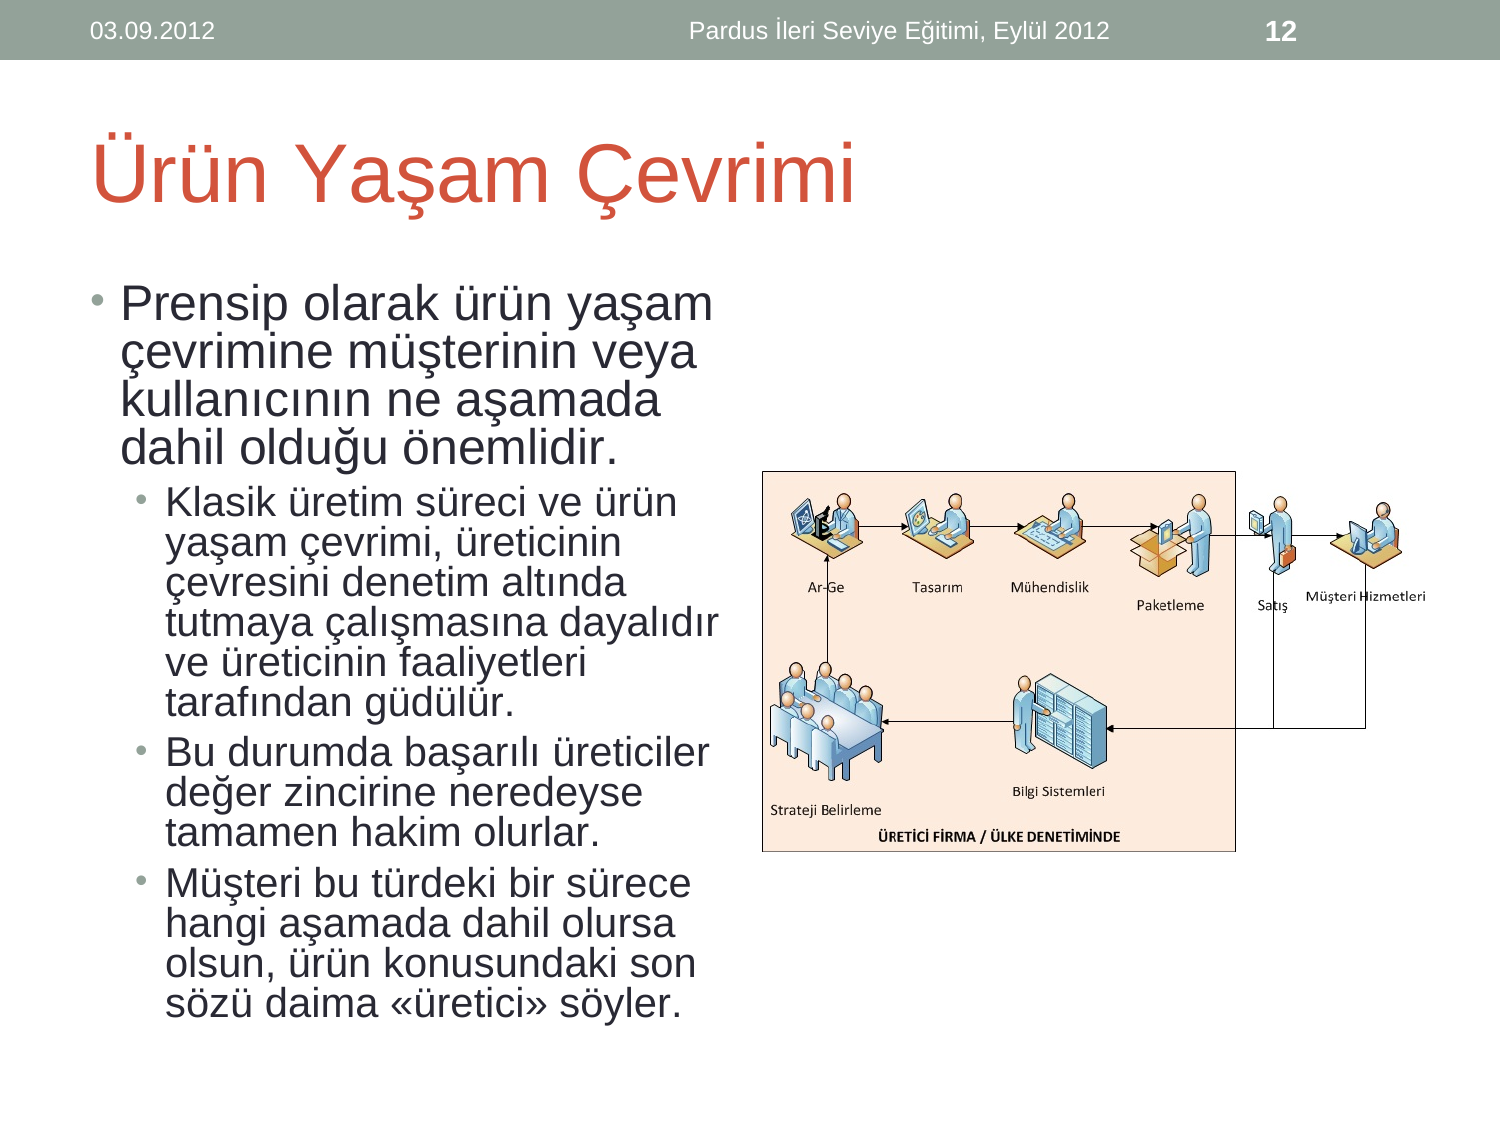

03.09.2012
Pardus İleri Seviye Eğitimi, Eylül 2012
# Ürün Yaşam Çevrimi
Prensip olarak ürün yaşam çevrimine müşterinin veya kullanıcının ne aşamada dahil olduğu önemlidir.
Klasik üretim süreci ve ürün yaşam çevrimi, üreticinin çevresini denetim altında tutmaya çalışmasına dayalıdır ve üreticinin faaliyetleri tarafından güdülür.
Bu durumda başarılı üreticiler değer zincirine neredeyse tamamen hakim olurlar.
Müşteri bu türdeki bir sürece hangi aşamada dahil olursa olsun, ürün konusundaki son sözü daima «üretici» söyler.